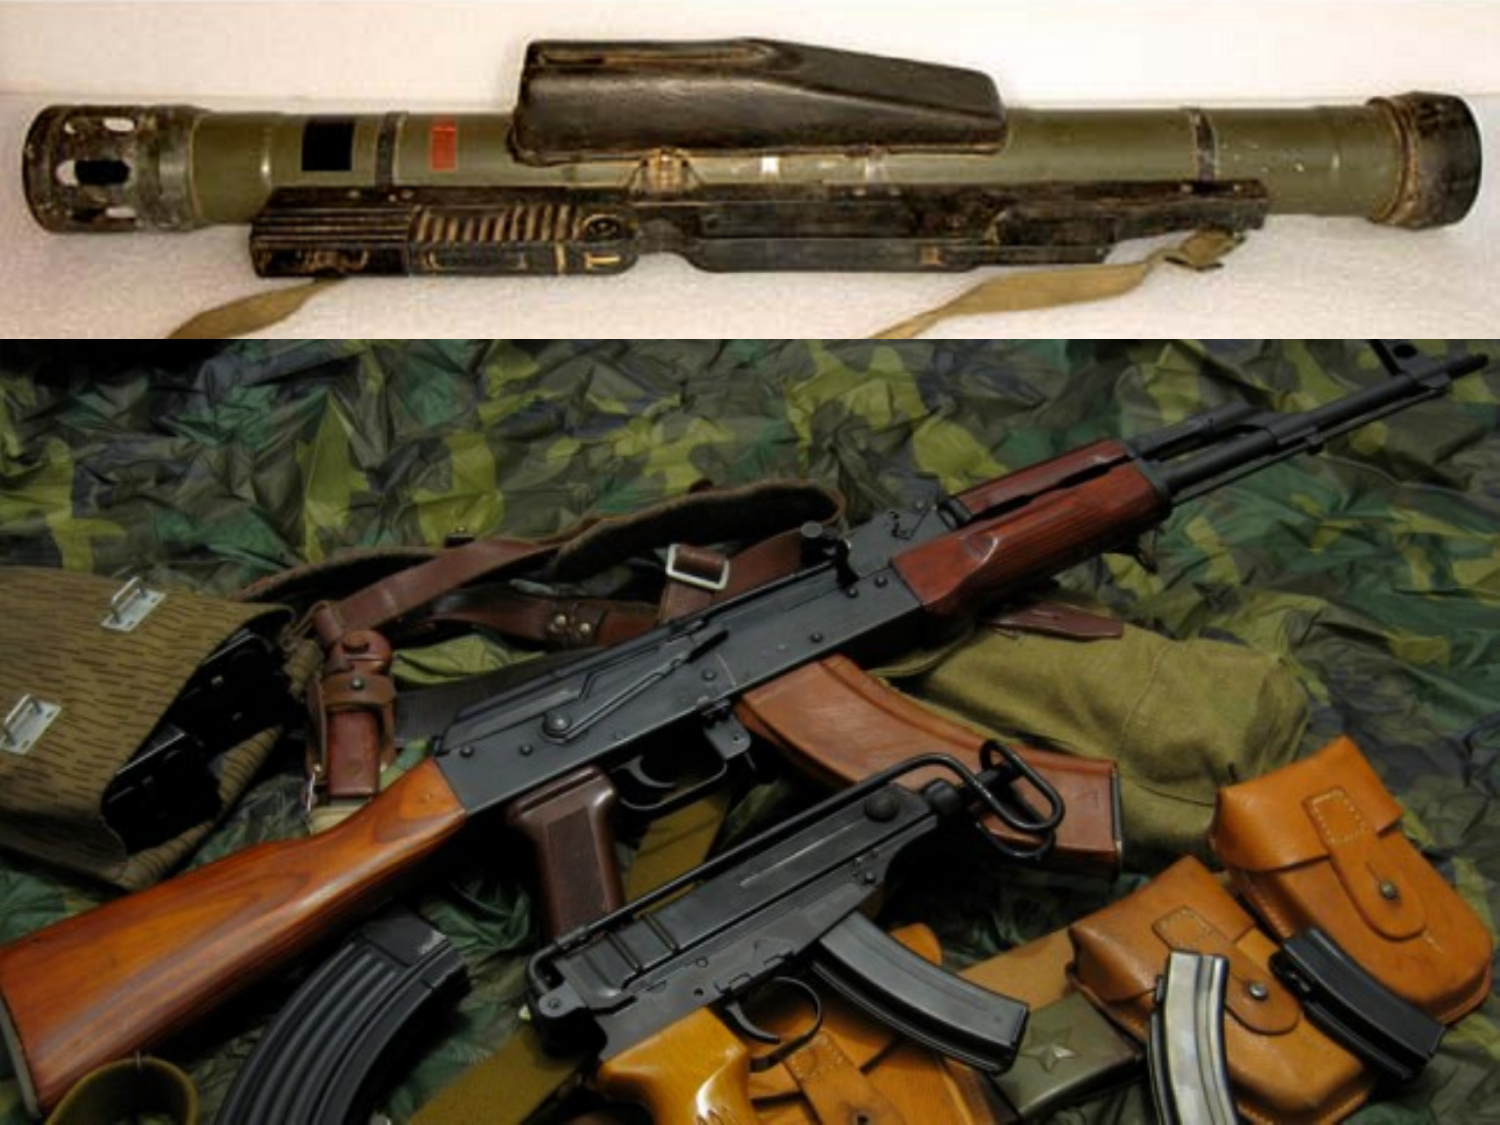

POMANJKANJE OROŽJA V TO
# Protiletalskih sredstev, razen lahkih topov, skoraj ni bilo
Tik pred odločilnimi spopadi, 17. junija, je Slovenija dobila pošiljke telekomunikacijskih sredstev
21. junija pa so v Slovenijo končno prispele tudi pošiljke orožja in streliva
Sposobnost TO-ja za protioklepni boj se je povečala za več kot 100 odstotkov